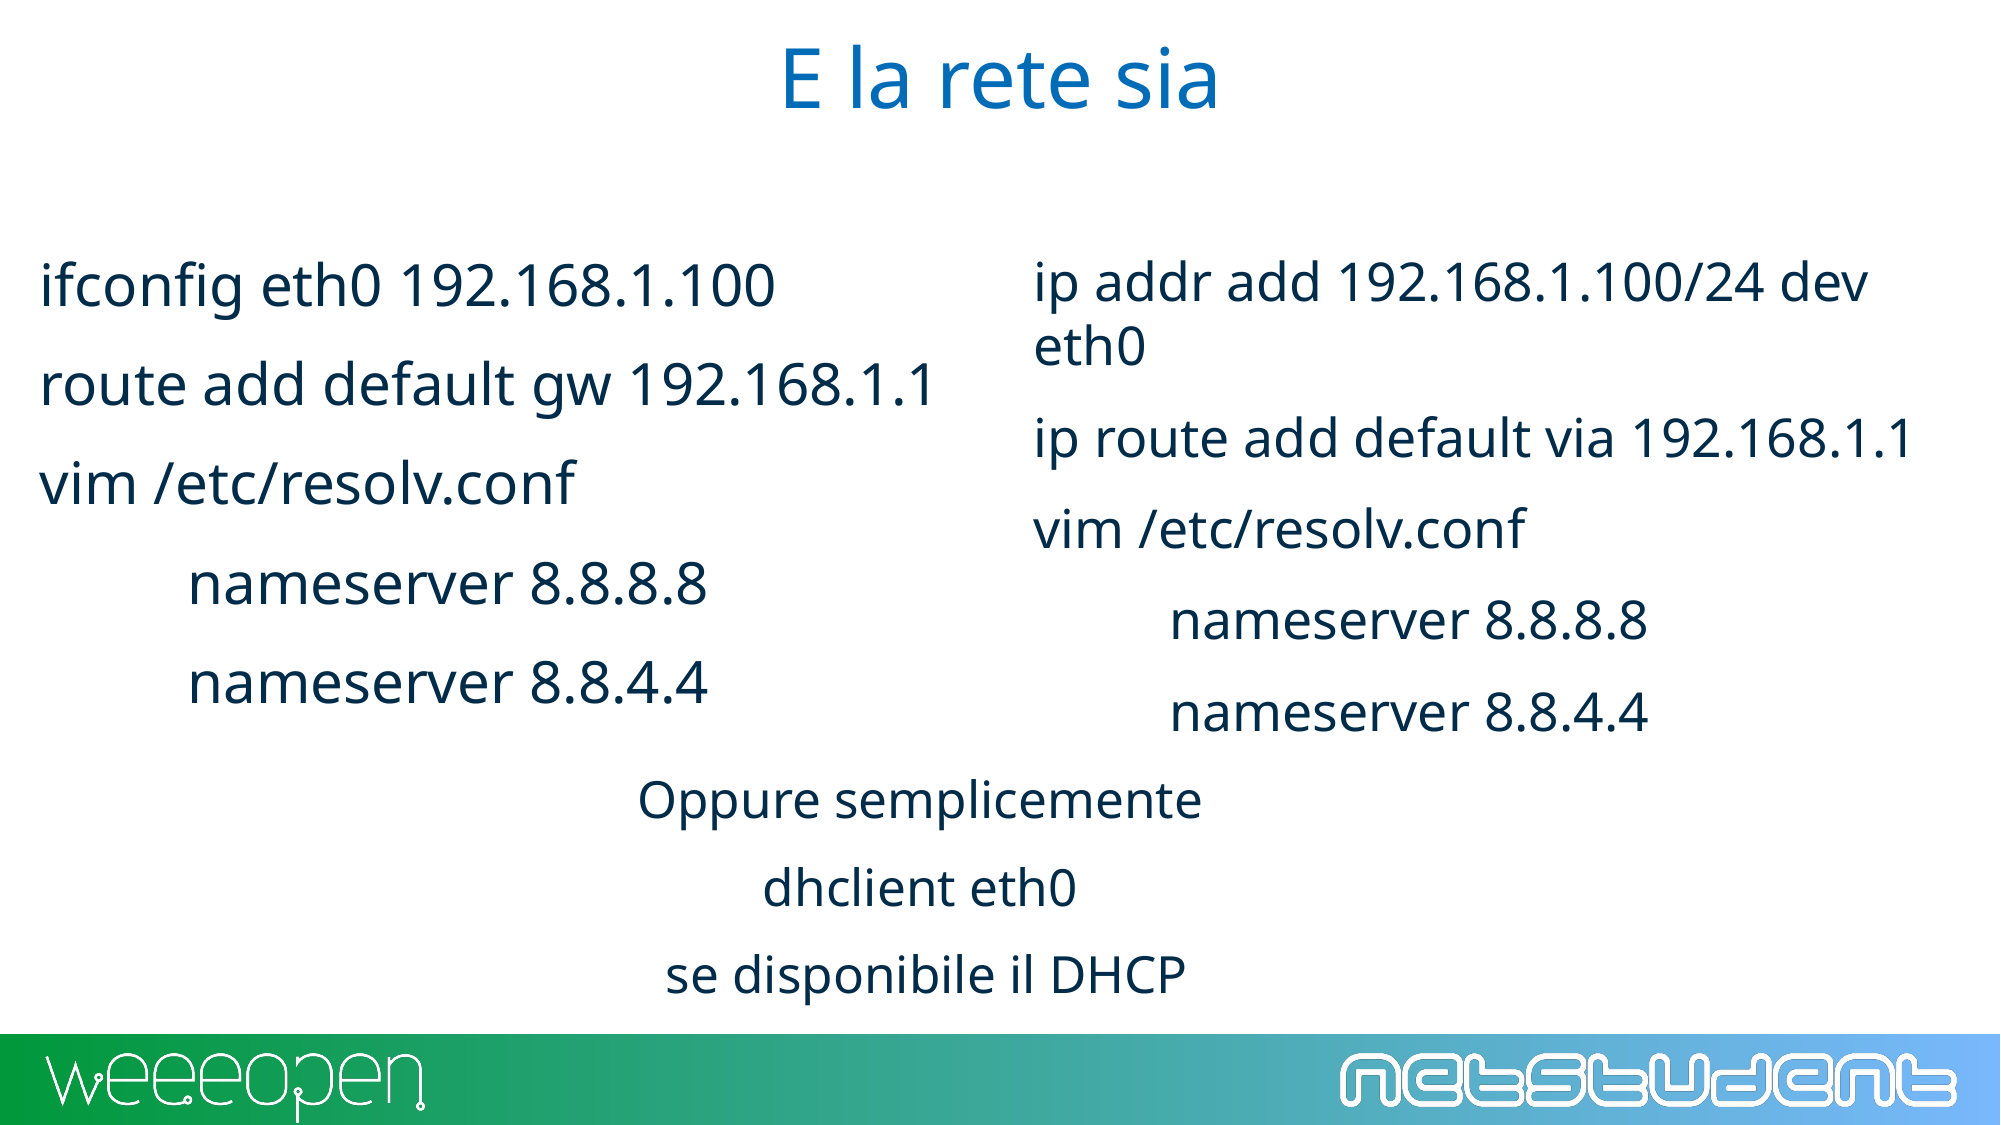

E la rete sia
# ifconfig eth0 192.168.1.100
route add default gw 192.168.1.1
vim /etc/resolv.conf
 		nameserver 8.8.8.8
 		nameserver 8.8.4.4
ip addr add 192.168.1.100/24 dev eth0
ip route add default via 192.168.1.1
vim /etc/resolv.conf
 		nameserver 8.8.8.8
 		nameserver 8.8.4.4
Oppure semplicemente
dhclient eth0
 se disponibile il DHCP